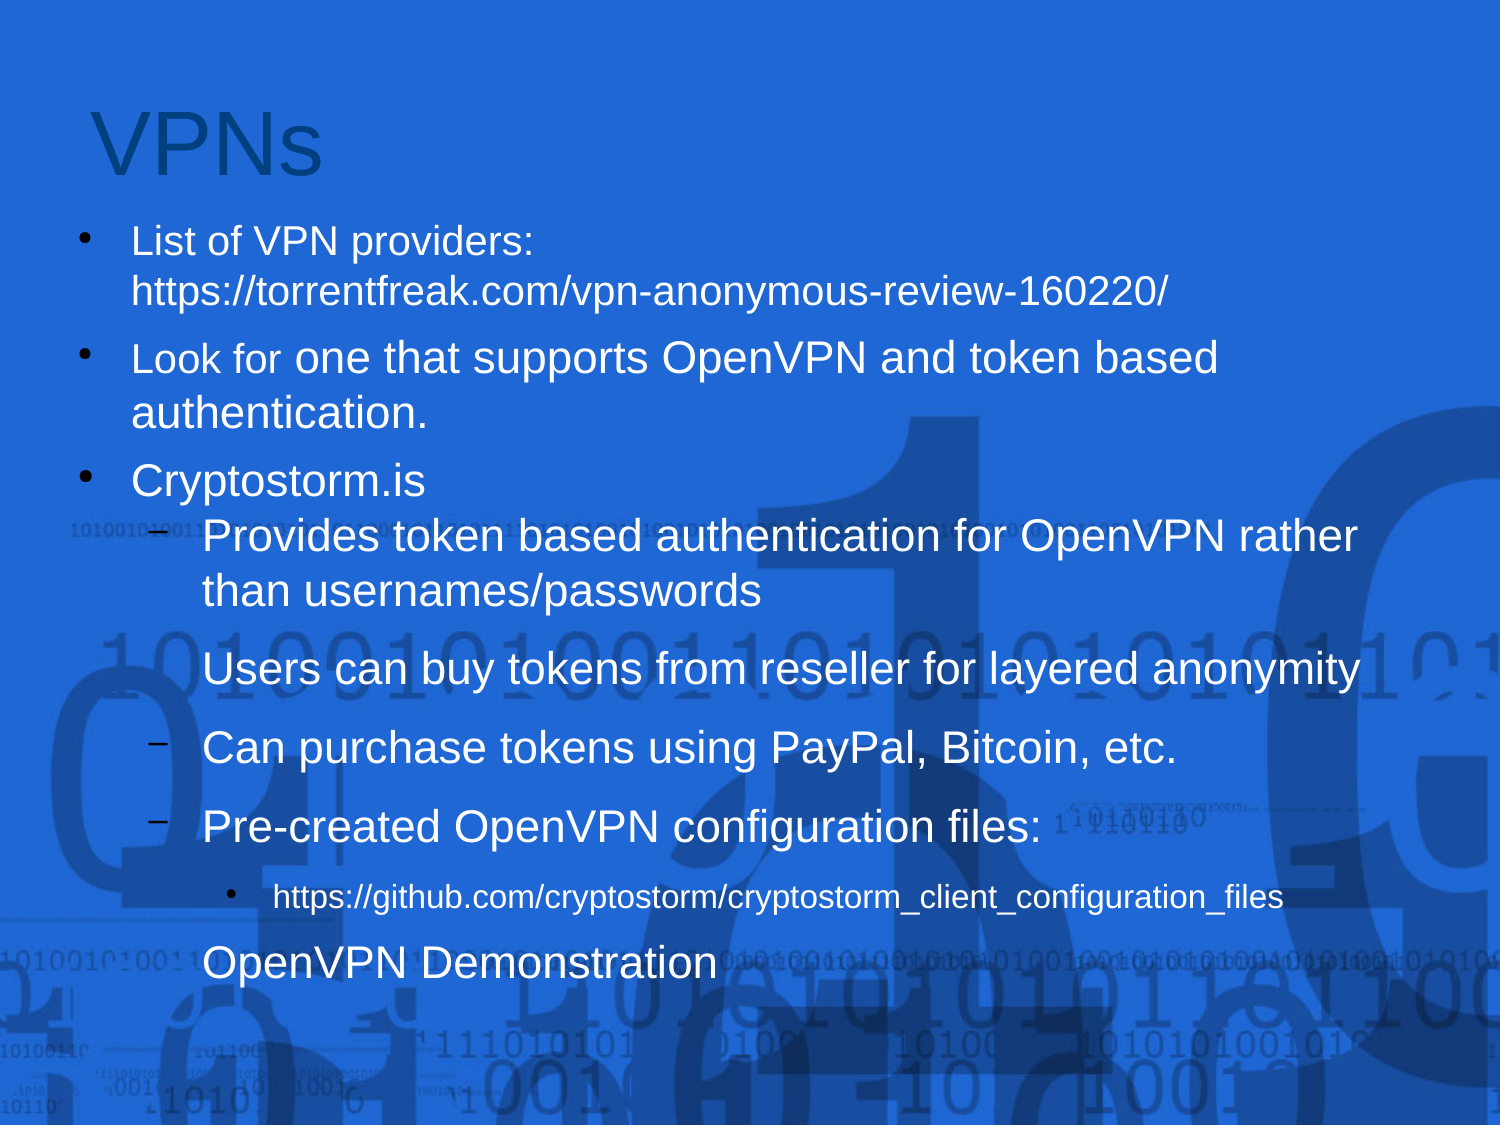

# VPNs
List of VPN providers: https://torrentfreak.com/vpn-anonymous-review-160220/
Look for one that supports OpenVPN and token based authentication.
Cryptostorm.is
Provides token based authentication for OpenVPN rather than usernames/passwords
Users can buy tokens from reseller for layered anonymity
Can purchase tokens using PayPal, Bitcoin, etc.
Pre-created OpenVPN configuration files:
https://github.com/cryptostorm/cryptostorm_client_configuration_files
OpenVPN Demonstration